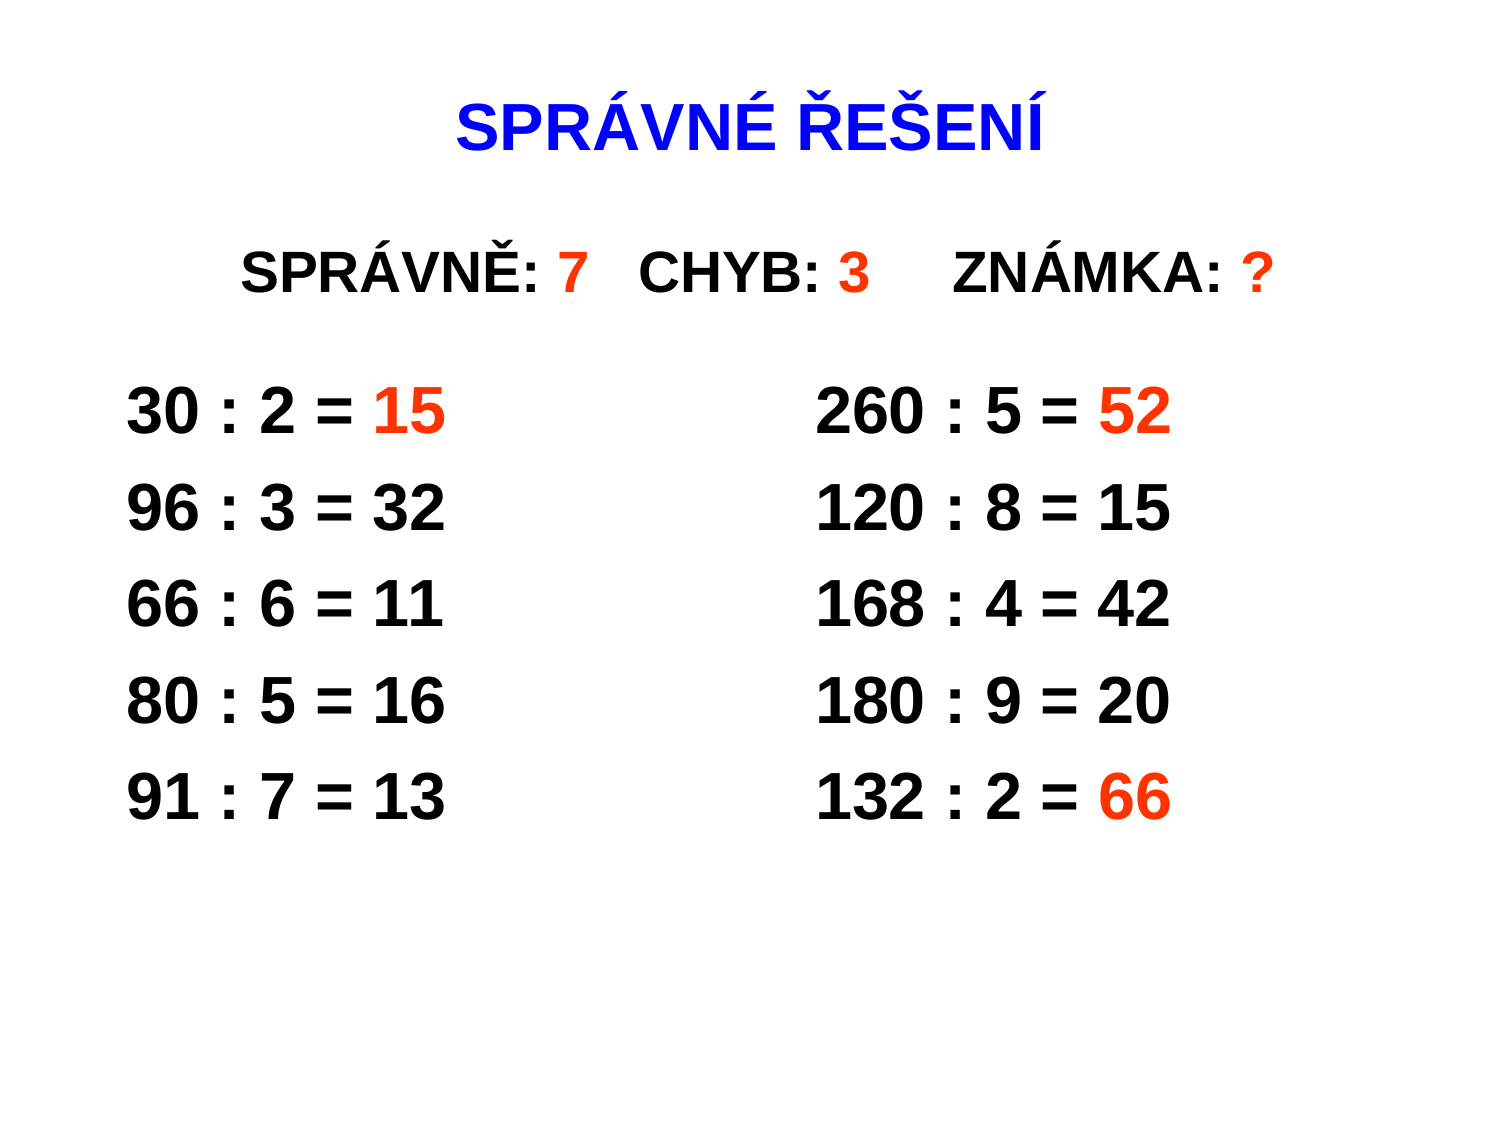

# SPRÁVNÉ ŘEŠENÍ SPRÁVNĚ: 7 CHYB: 3 ZNÁMKA: ?
 30 : 2 = 15
 96 : 3 = 32
 66 : 6 = 11
 80 : 5 = 16
 91 : 7 = 13
 260 : 5 = 52
 120 : 8 = 15
 168 : 4 = 42
 180 : 9 = 20
 132 : 2 = 66